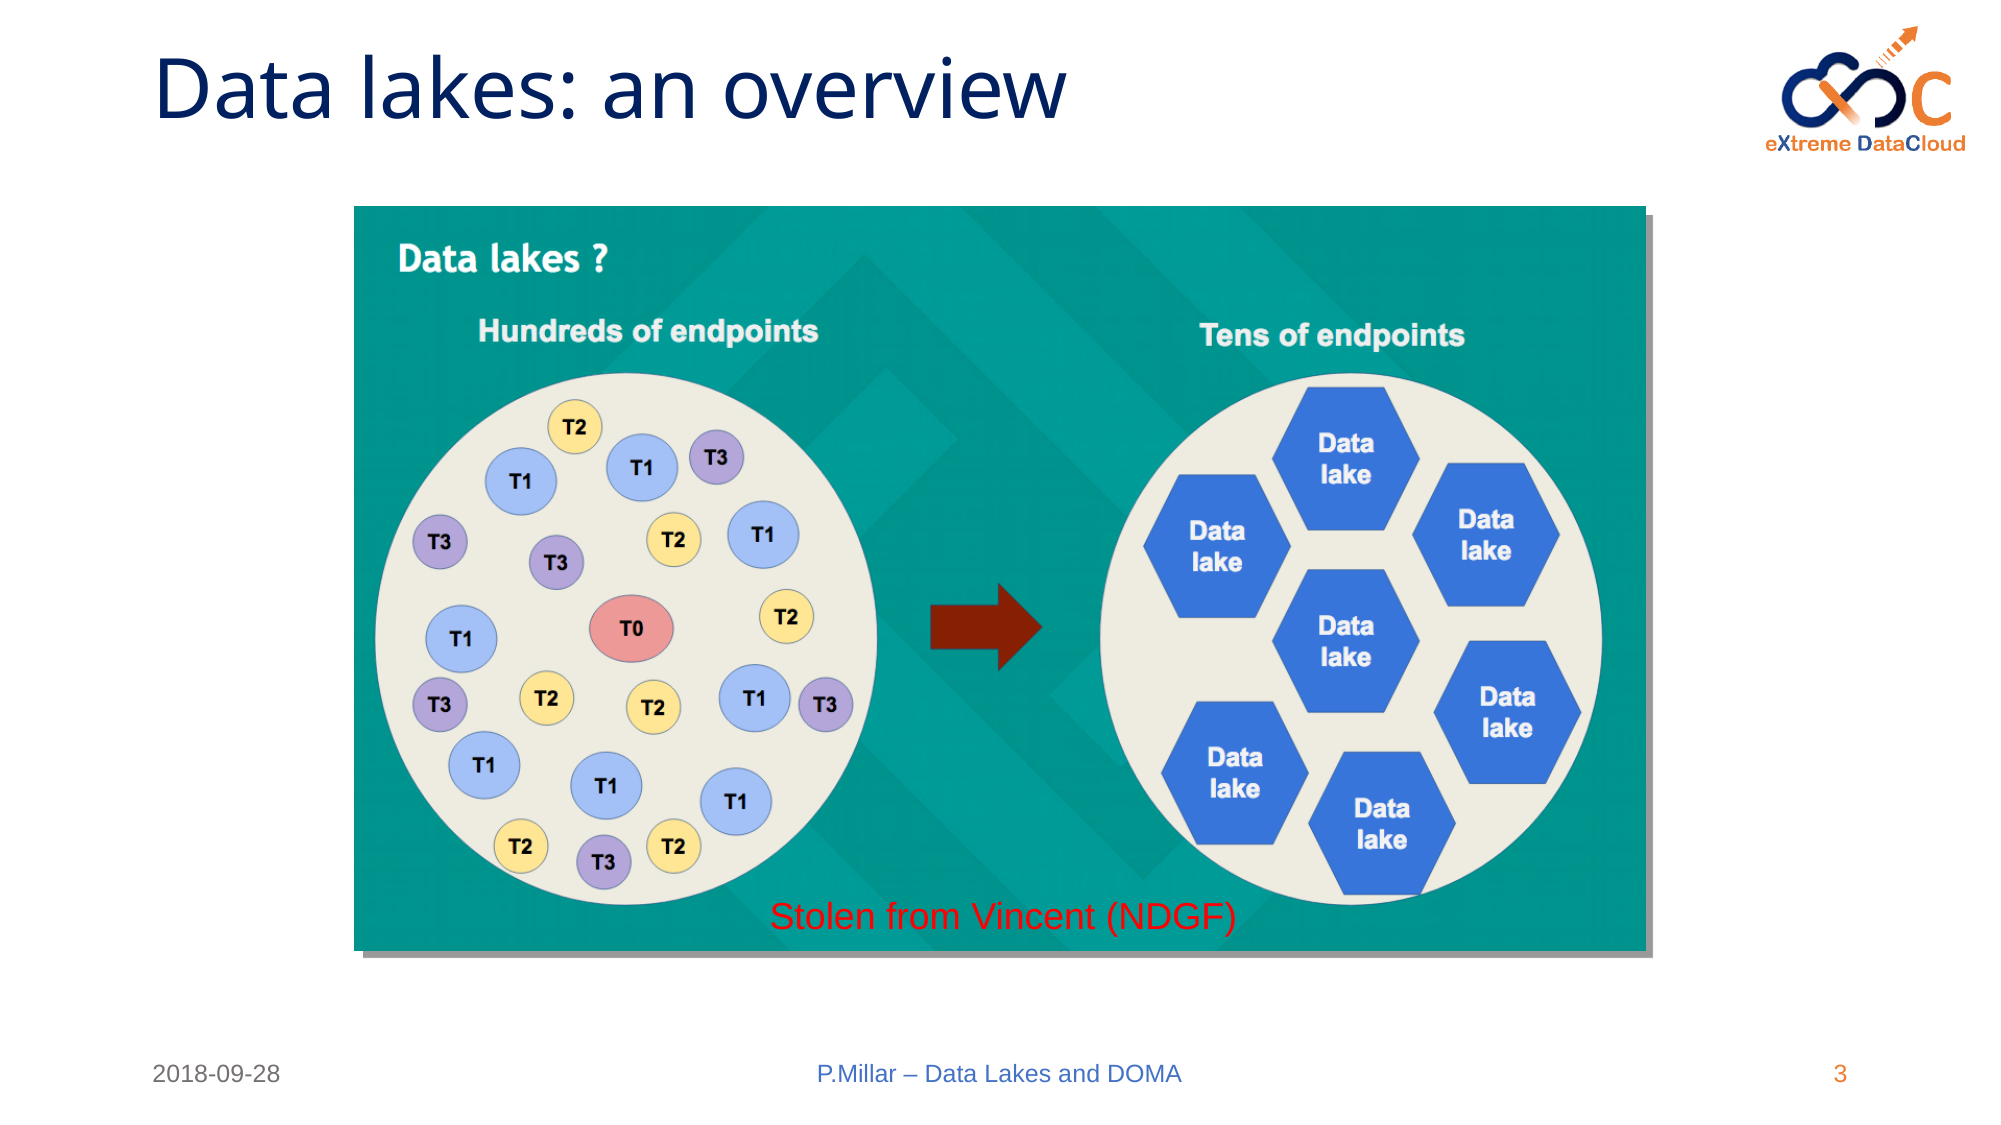

# Data lakes: an overview
Stolen from Vincent (NDGF)
2018-09-28
P.Millar – Data Lakes and DOMA